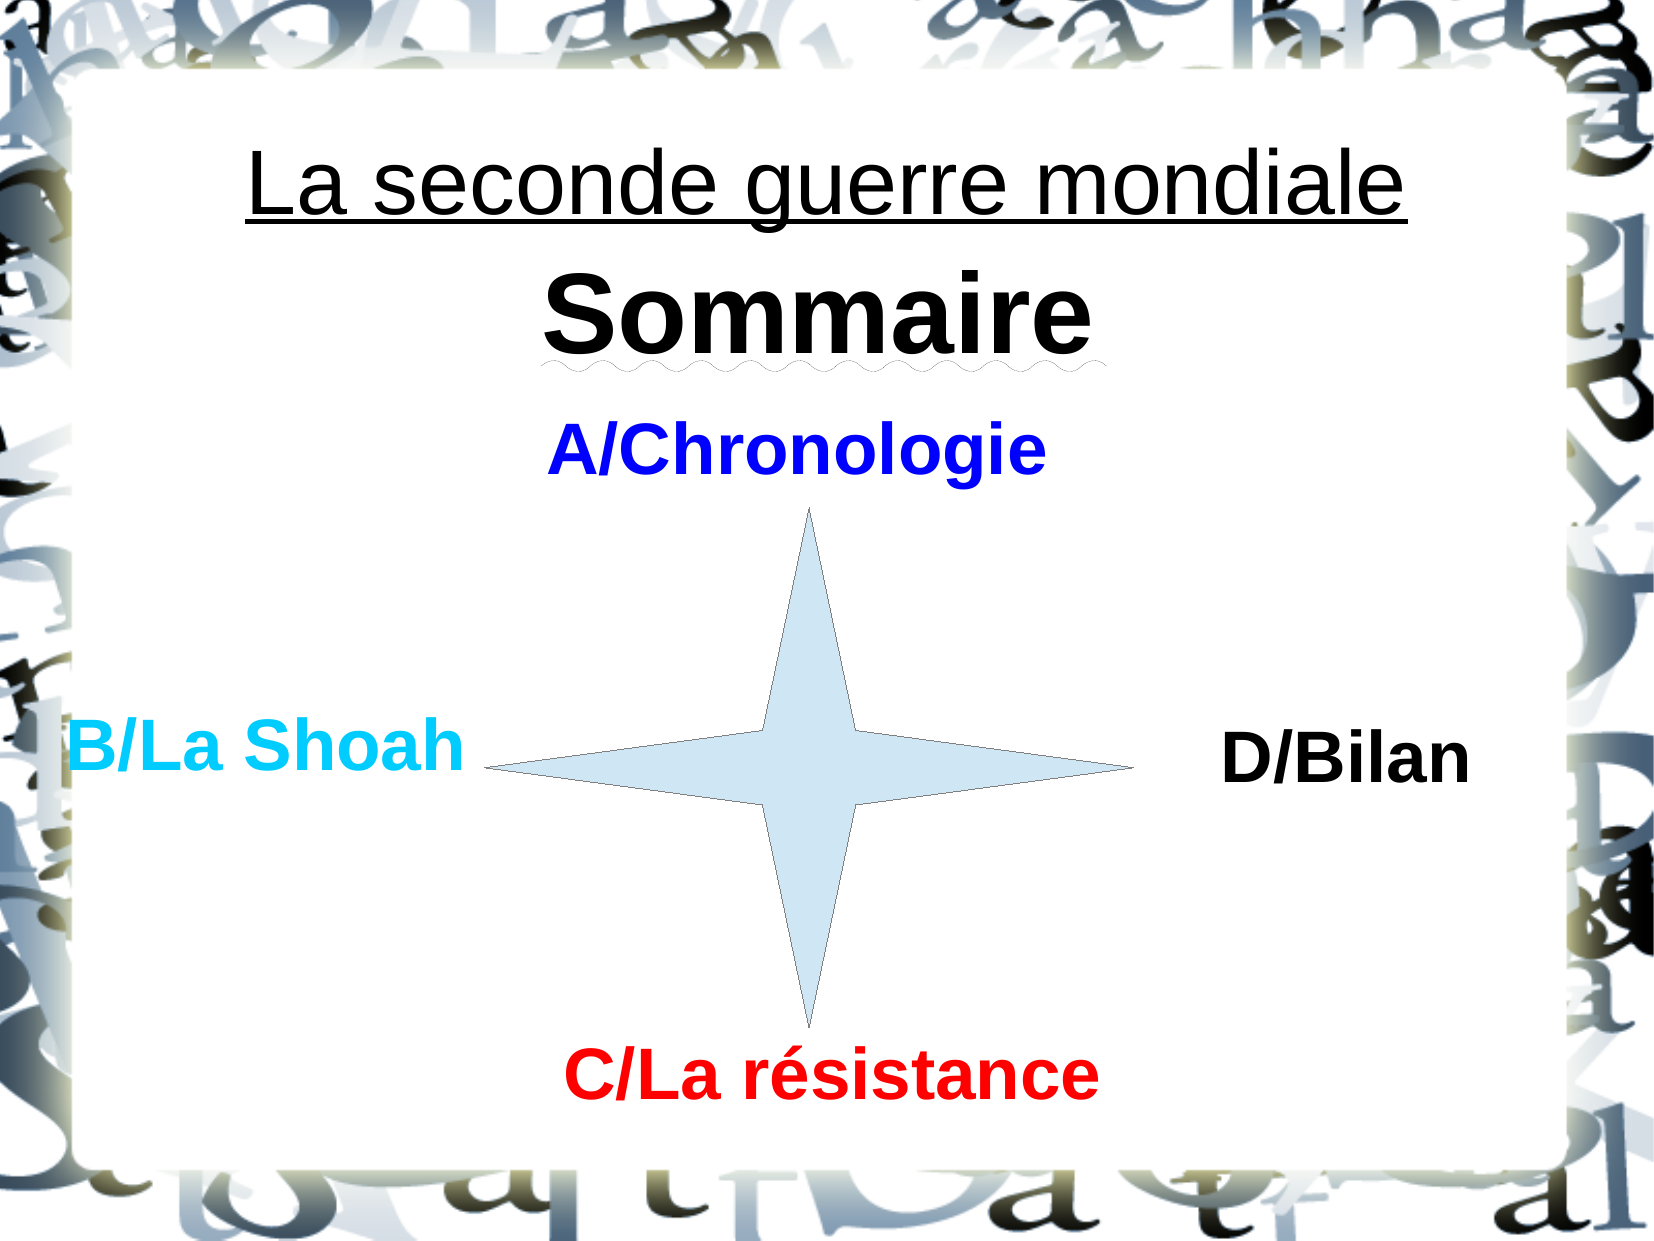

# La seconde guerre mondiale
Sommaire
A/Chronologie
B/La Shoah
D/Bilan
C/La résistance